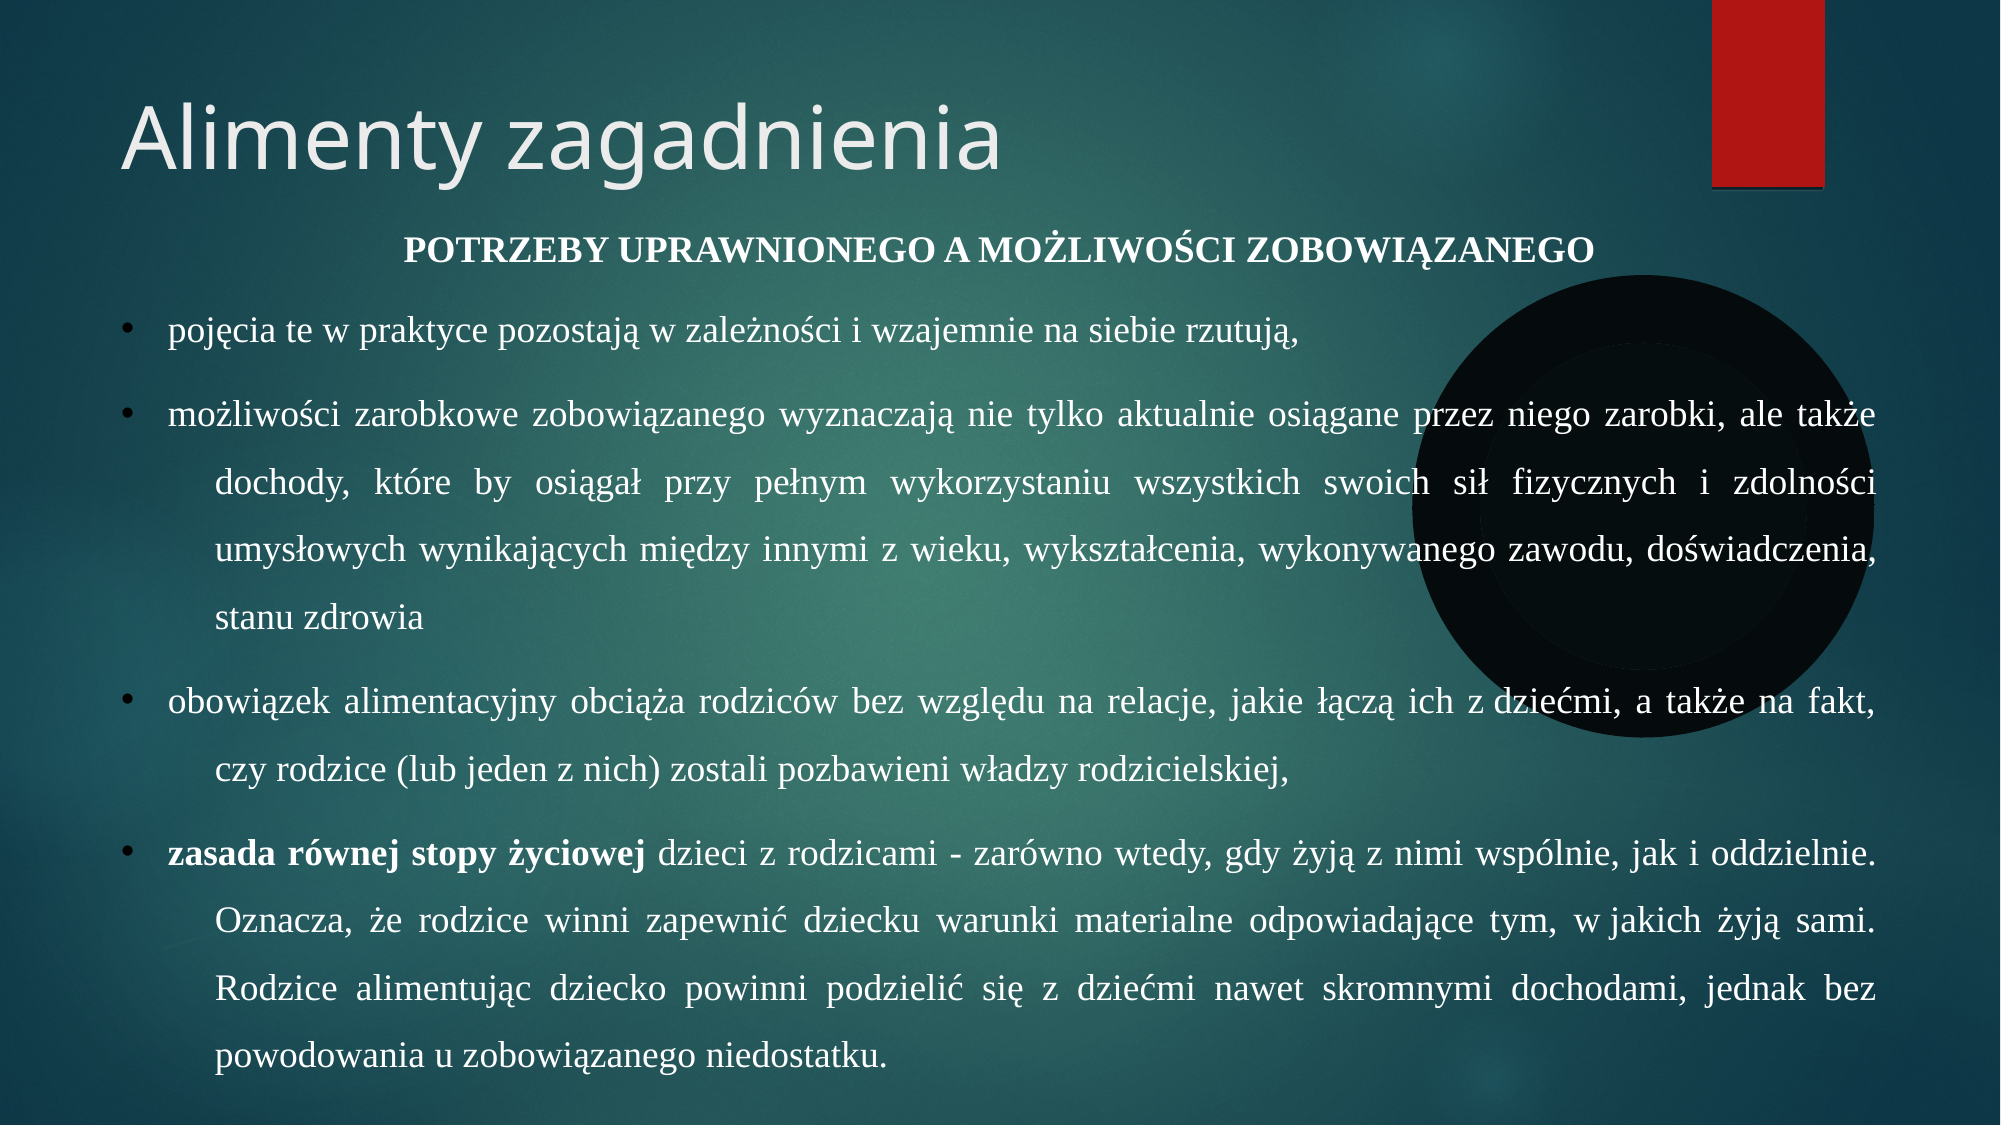

# Alimenty zagadnienia
POTRZEBY UPRAWNIONEGO A MOŻLIWOŚCI ZOBOWIĄZANEGO
pojęcia te w praktyce pozostają w zależności i wzajemnie na siebie rzutują,
możliwości zarobkowe zobowiązanego wyznaczają nie tylko aktualnie osiągane przez niego zarobki, ale także dochody, które by osiągał przy pełnym wykorzystaniu wszystkich swoich sił fizycznych i zdolności umysłowych wynikających między innymi z wieku, wykształcenia, wykonywanego zawodu, doświadczenia, stanu zdrowia
obowiązek alimentacyjny obciąża rodziców bez względu na relacje, jakie łączą ich z dziećmi, a także na fakt, czy rodzice (lub jeden z nich) zostali pozbawieni władzy rodzicielskiej,
zasada równej stopy życiowej dzieci z rodzicami - zarówno wtedy, gdy żyją z nimi wspólnie, jak i oddzielnie. Oznacza, że rodzice winni zapewnić dziecku warunki materialne odpowiadające tym, w jakich żyją sami. Rodzice alimentując dziecko powinni podzielić się z dziećmi nawet skromnymi dochodami, jednak bez powodowania u zobowiązanego niedostatku.